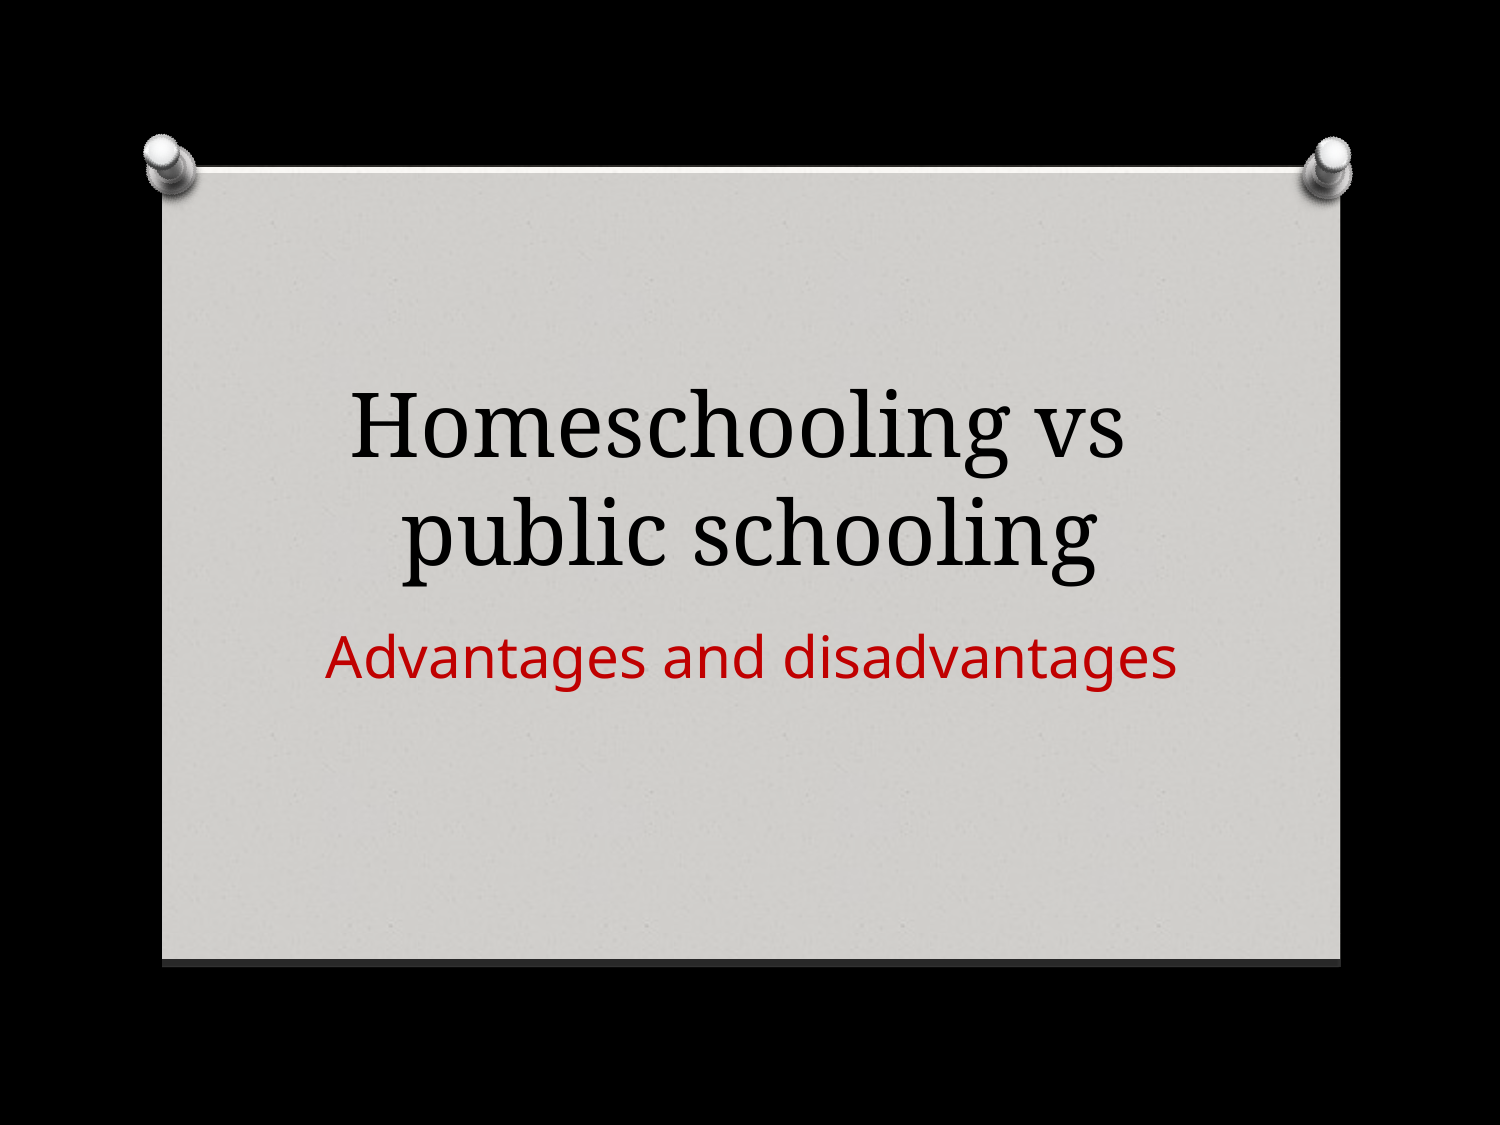

# Homeschooling vs public schooling
Advantages and disadvantages